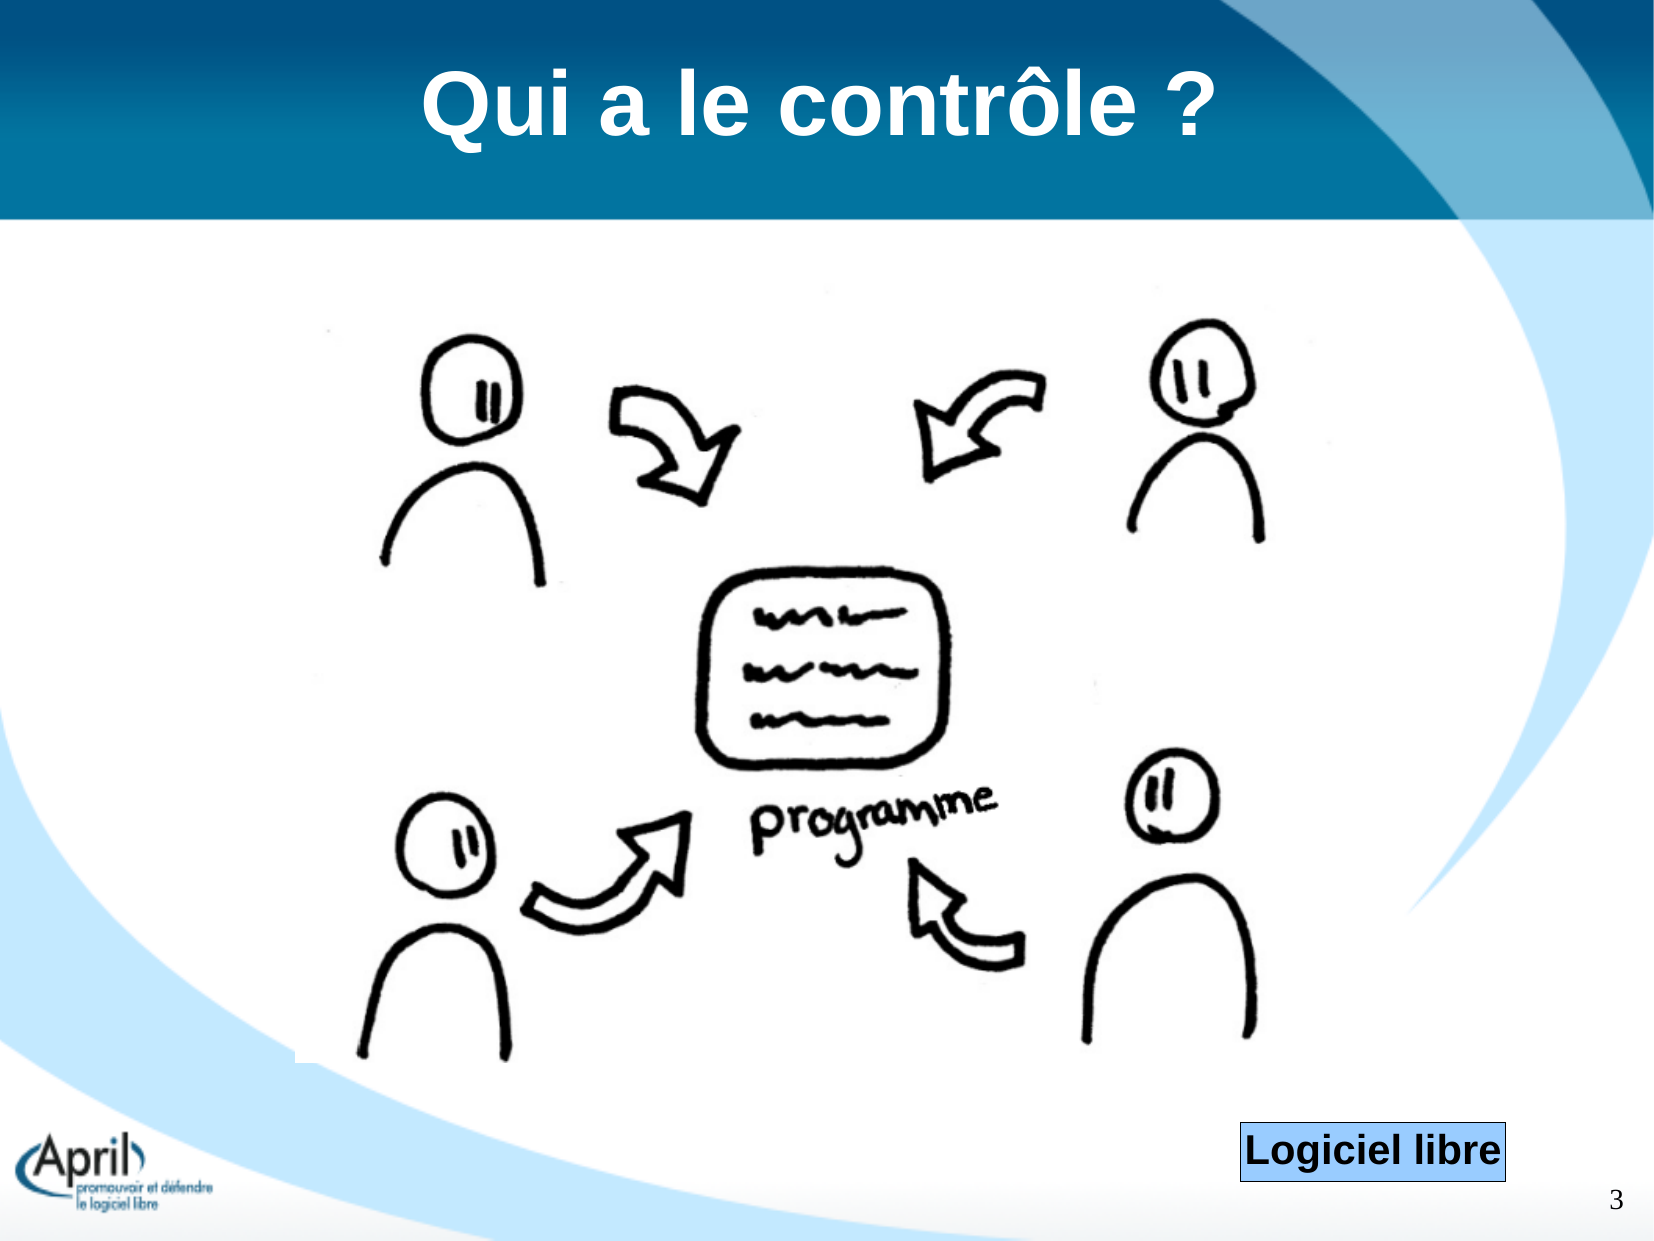

# Qui a le contrôle ?
Logiciel libre
3